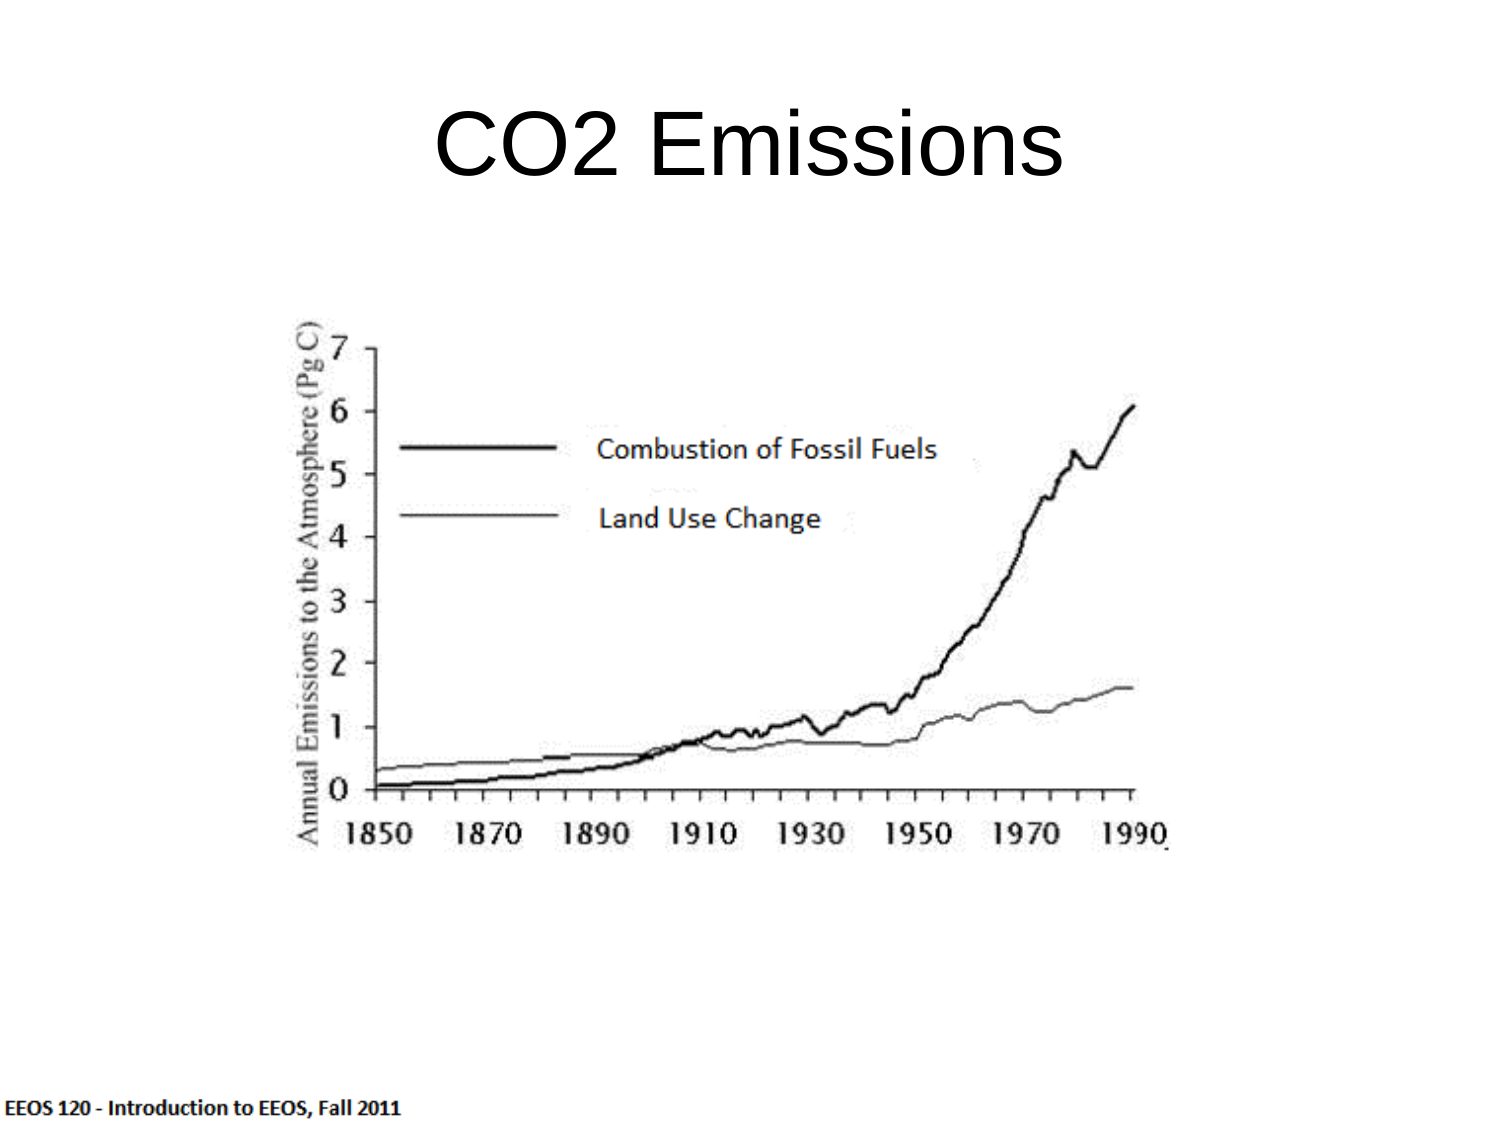

# CO2 Emissions
Graphic created by UMB Open Courseware